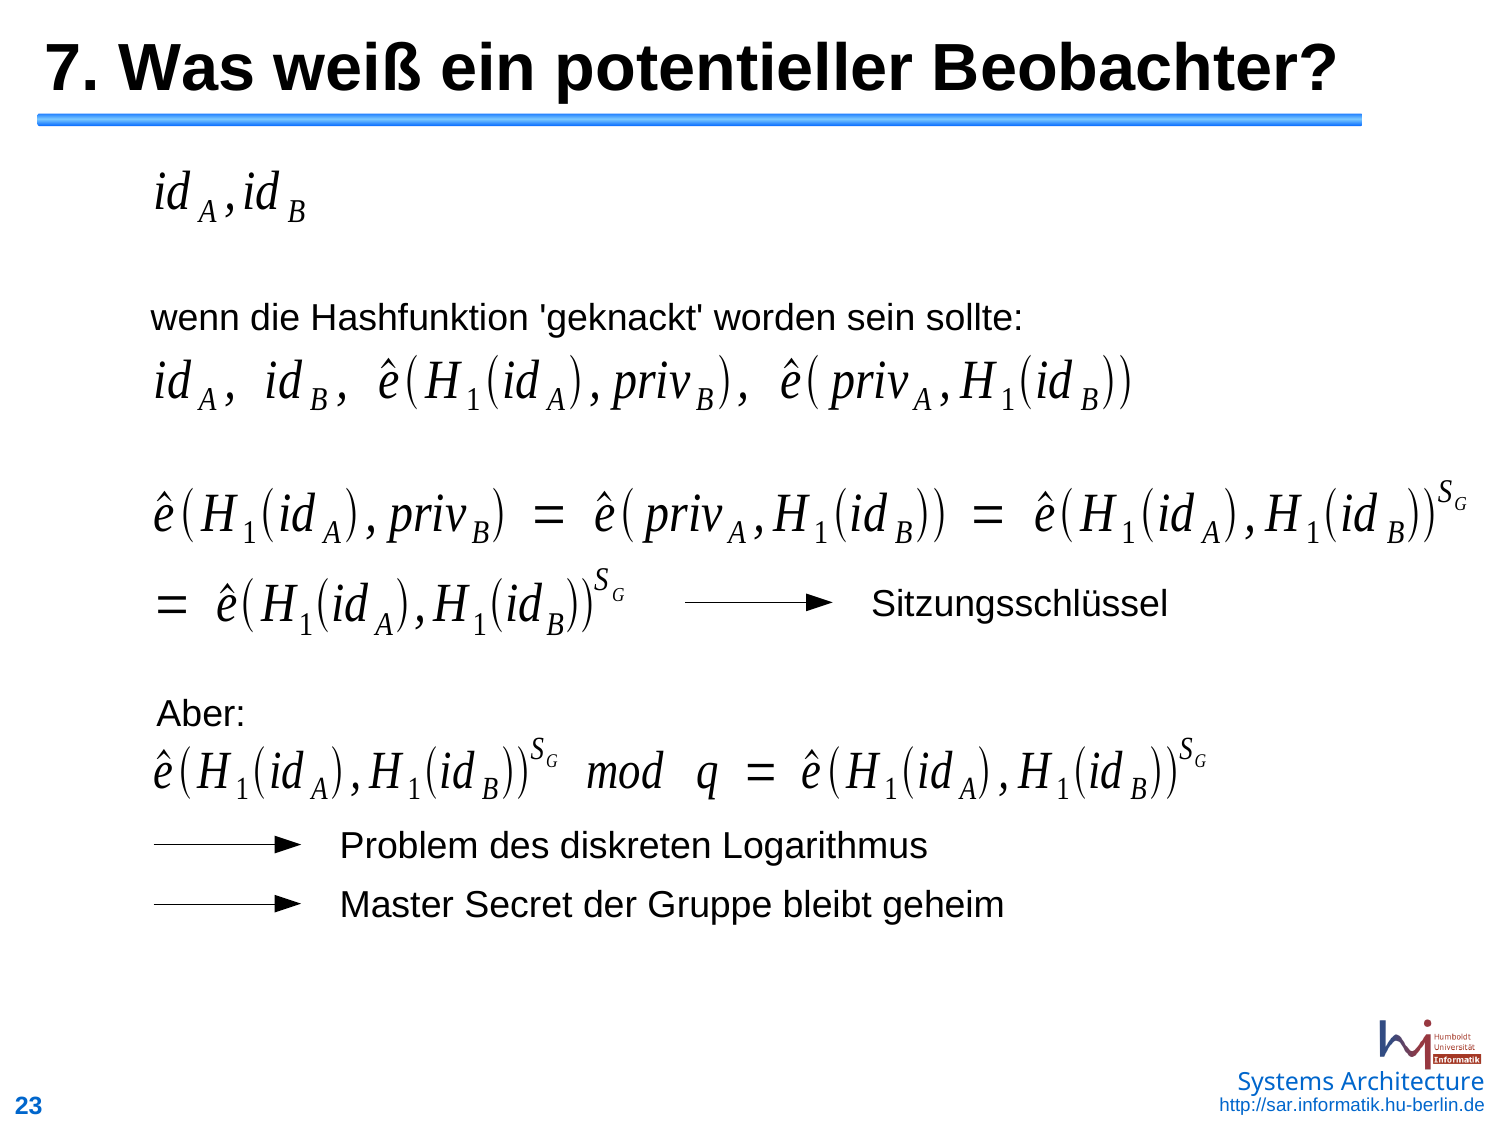

# 7. Was weiß ein potentieller Beobachter?
wenn die Hashfunktion 'geknackt' worden sein sollte:
Sitzungsschlüssel
Aber:
Problem des diskreten Logarithmus
Master Secret der Gruppe bleibt geheim